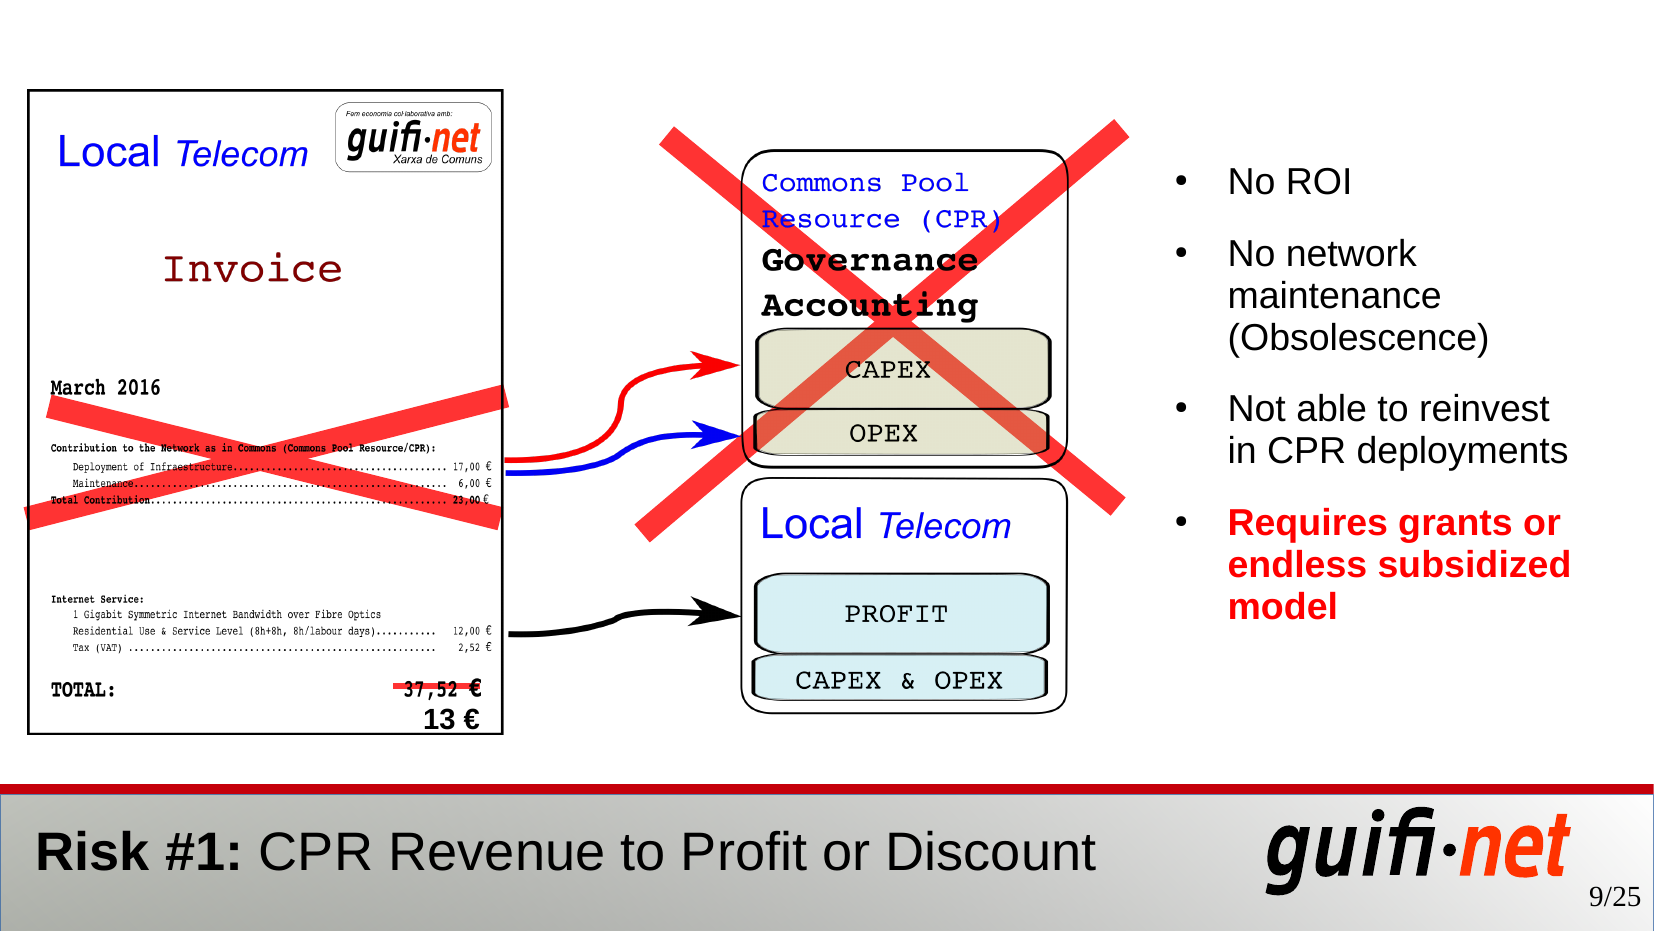

No ROI
No network maintenance (Obsolescence)
Not able to reinvest in CPR deployments
Requires grants or endless subsidized model
13 €
# Risk #1: CPR Revenue to Profit or Discount